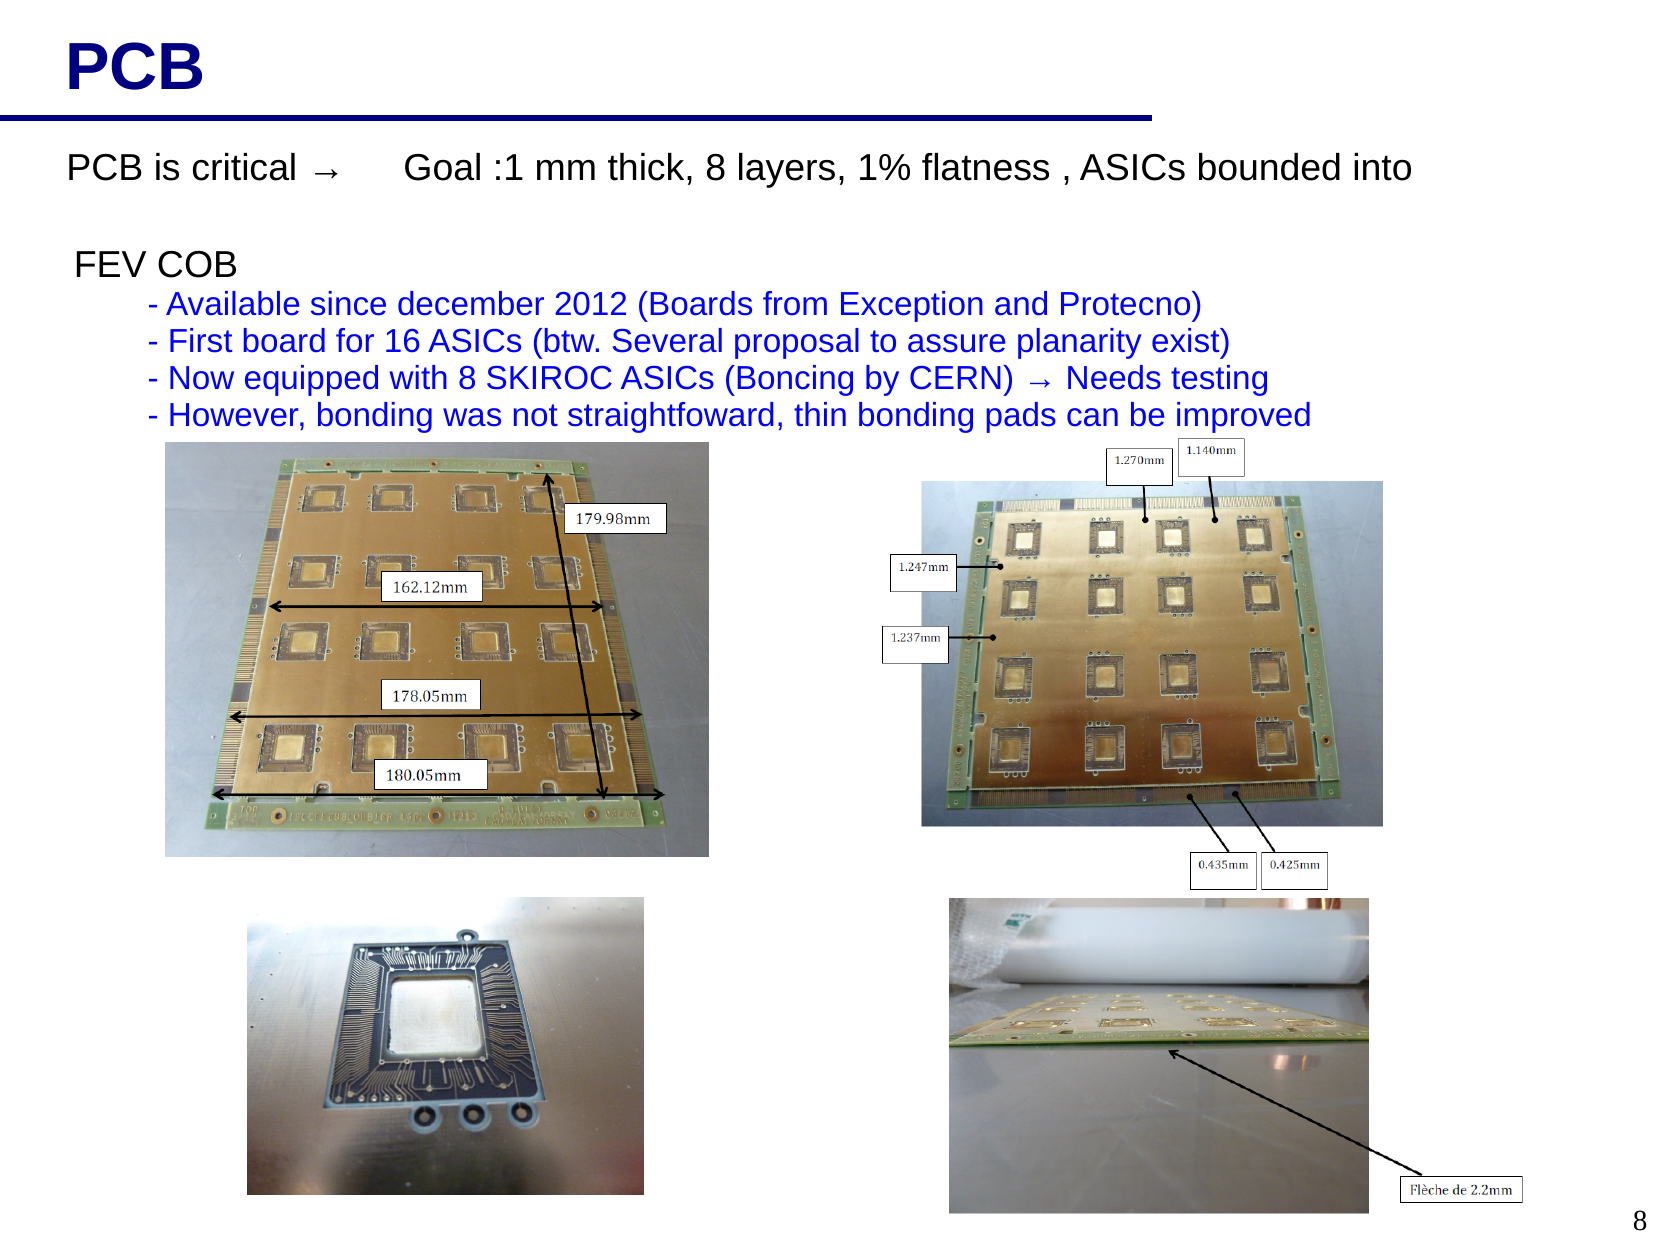

# PCB
PCB is critical →	 Goal :1 mm thick, 8 layers, 1% flatness , ASICs bounded into
FEV COB
	- Available since december 2012 (Boards from Exception and Protecno)
	- First board for 16 ASICs (btw. Several proposal to assure planarity exist)
	- Now equipped with 8 SKIROC ASICs (Boncing by CERN) → Needs testing
	- However, bonding was not straightfoward, thin bonding pads can be improved
8